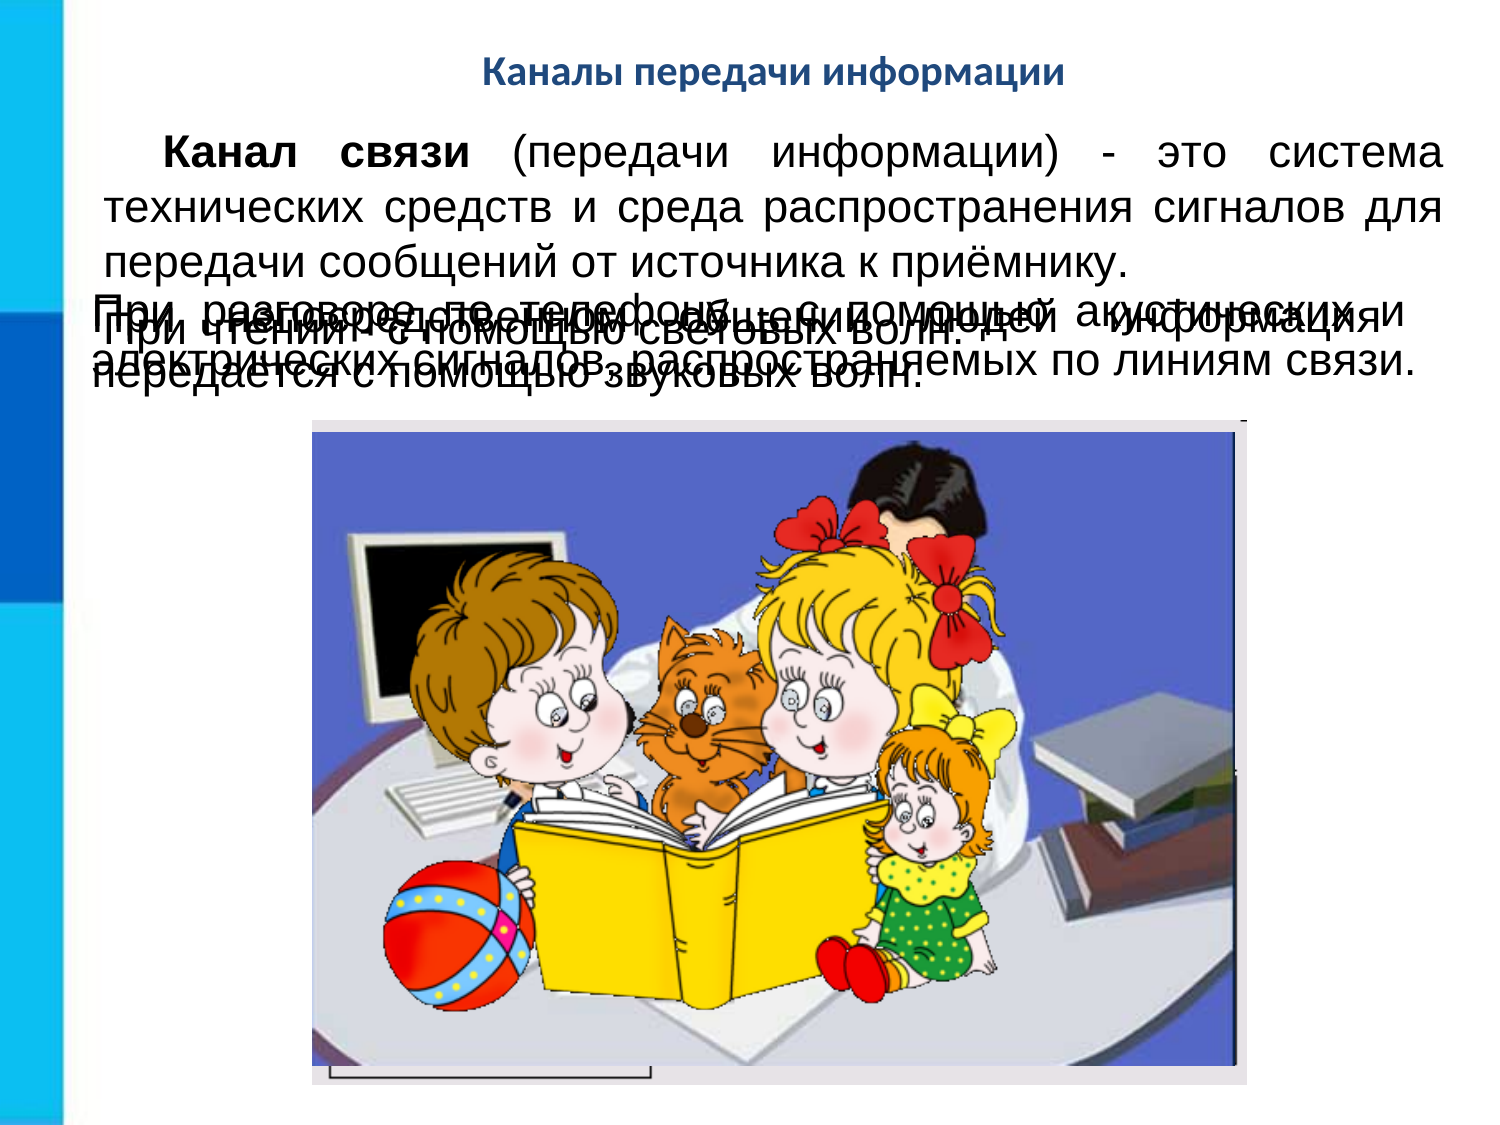

Каналы передачи информации
Канал связи (передачи информации) - это система технических средств и среда распространения сигналов для передачи сообщений от источника к приёмнику.
При непосредственном общении людей информация передаётся с помощью звуковых волн.
При разговоре по телефону - с помощью акустических и электрических сигналов, распространяемых по линиям связи.
При чтении - с помощью световых волн.